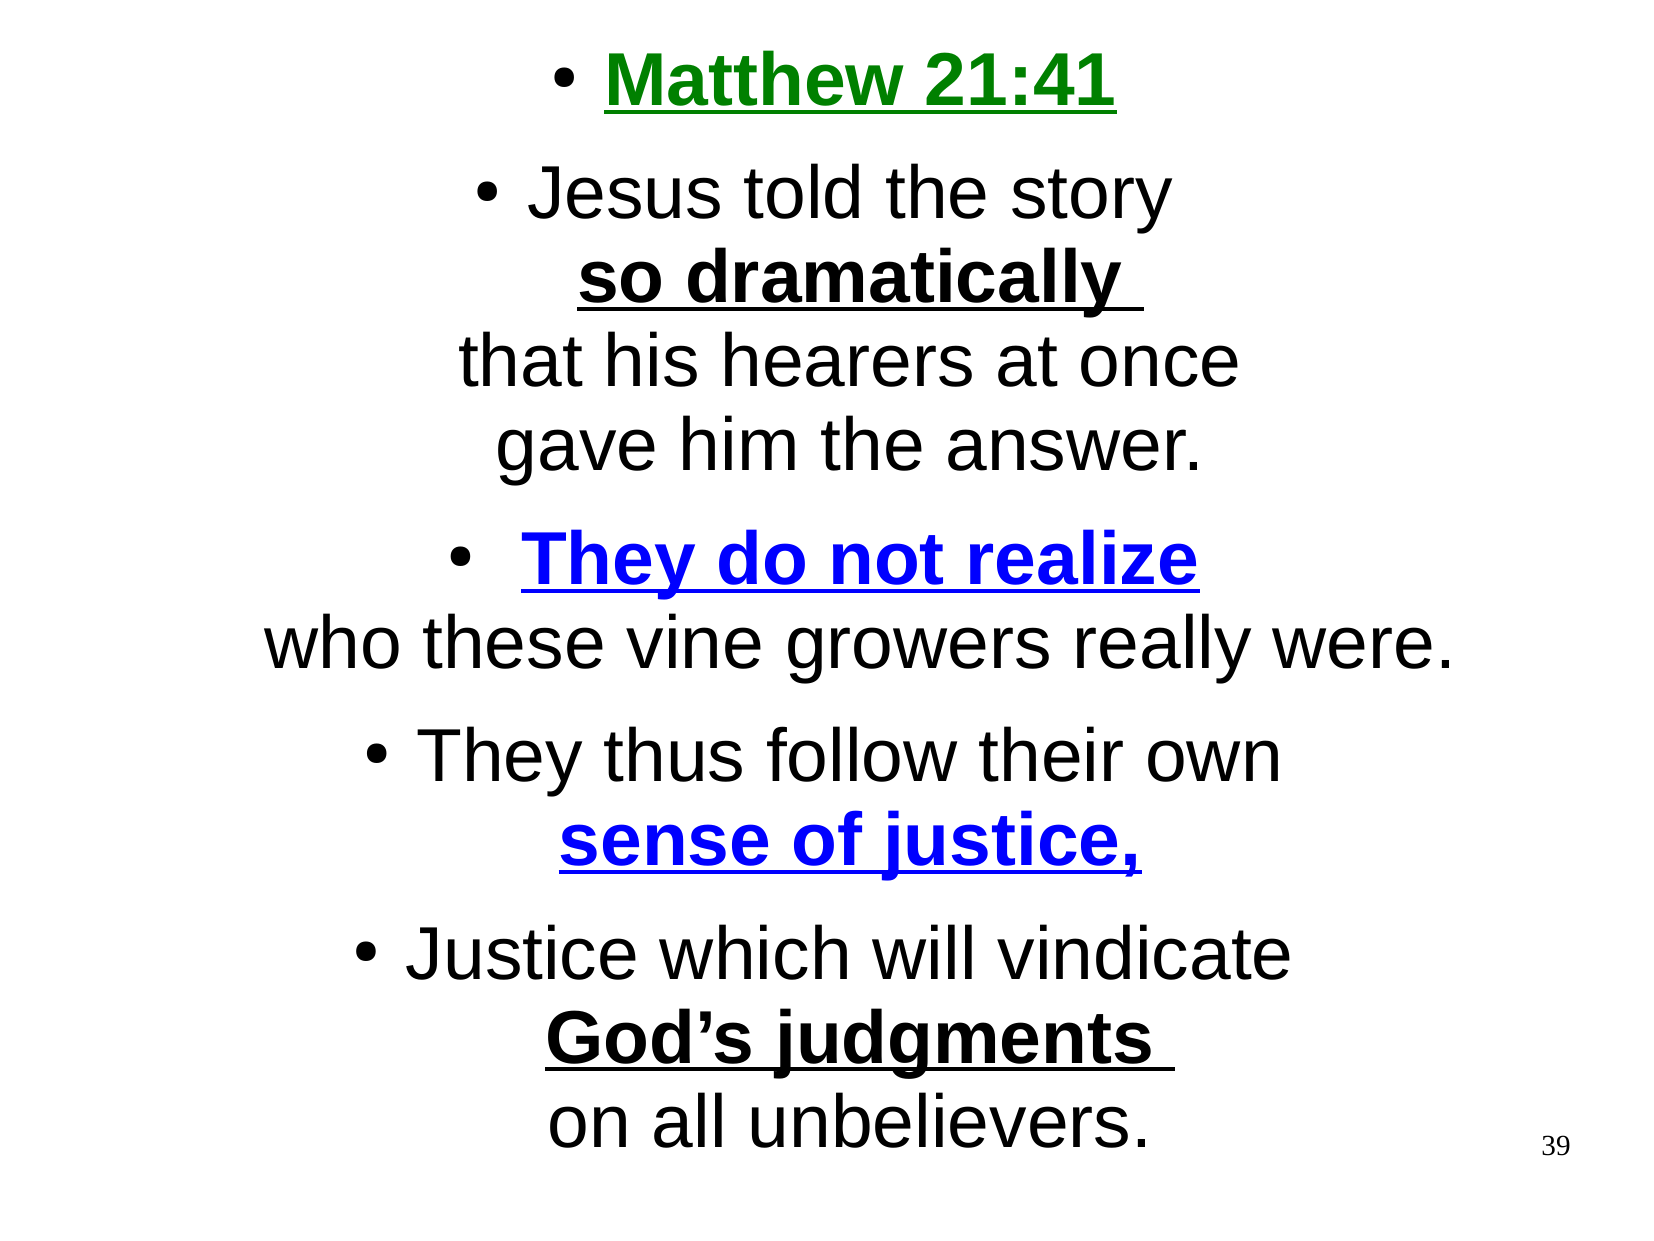

# Matthew 21:41
Jesus told the story
so dramatically
that his hearers at once
gave him the answer.
 They do not realize
who these vine growers really were.
They thus follow their own
sense of justice,
Justice which will vindicate
God’s judgments
on all unbelievers.
39